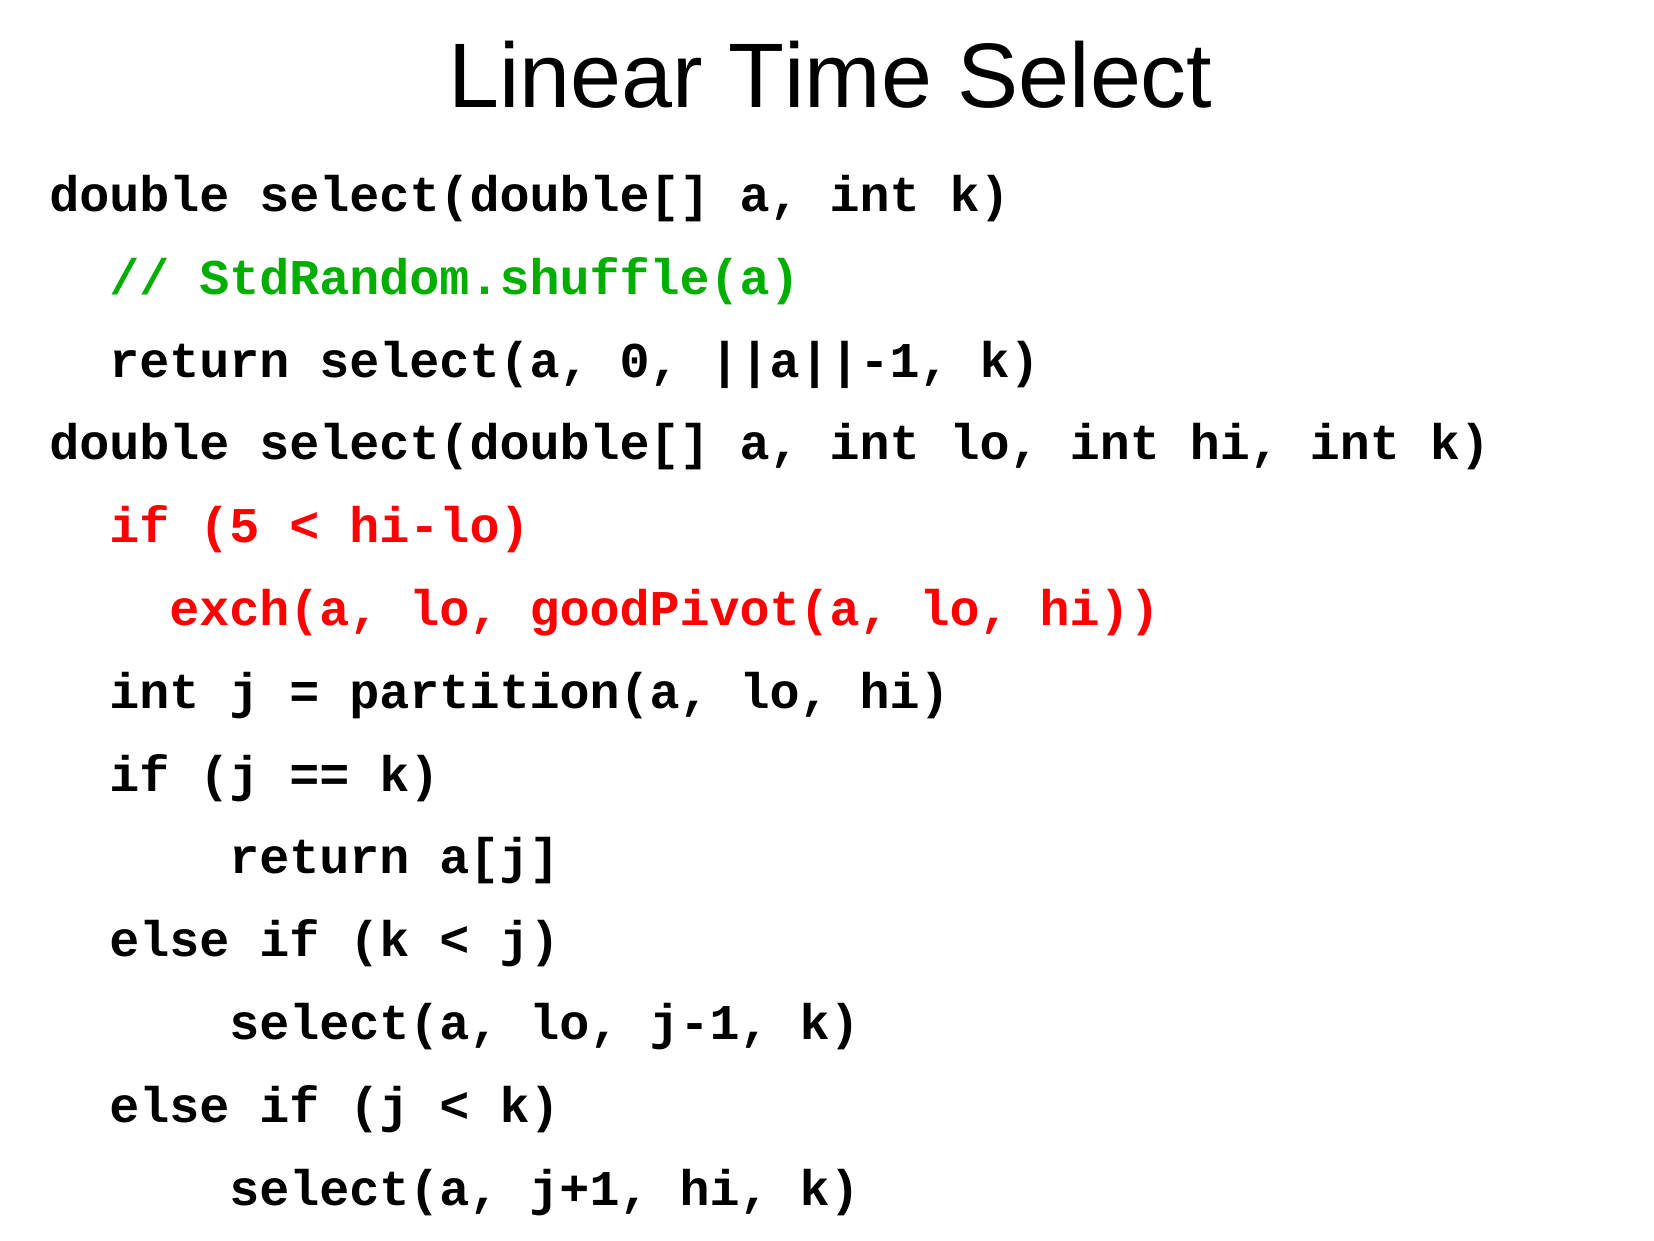

# Linear Time Select
double select(double[] a, int k)
 // StdRandom.shuffle(a)
 return select(a, 0, ||a||-1, k)
double select(double[] a, int lo, int hi, int k)
 if (5 < hi-lo)
 exch(a, lo, goodPivot(a, lo, hi))
 int j = partition(a, lo, hi)
 if (j == k)
 return a[j]
 else if (k < j)
 select(a, lo, j-1, k)
 else if (j < k)
 select(a, j+1, hi, k)